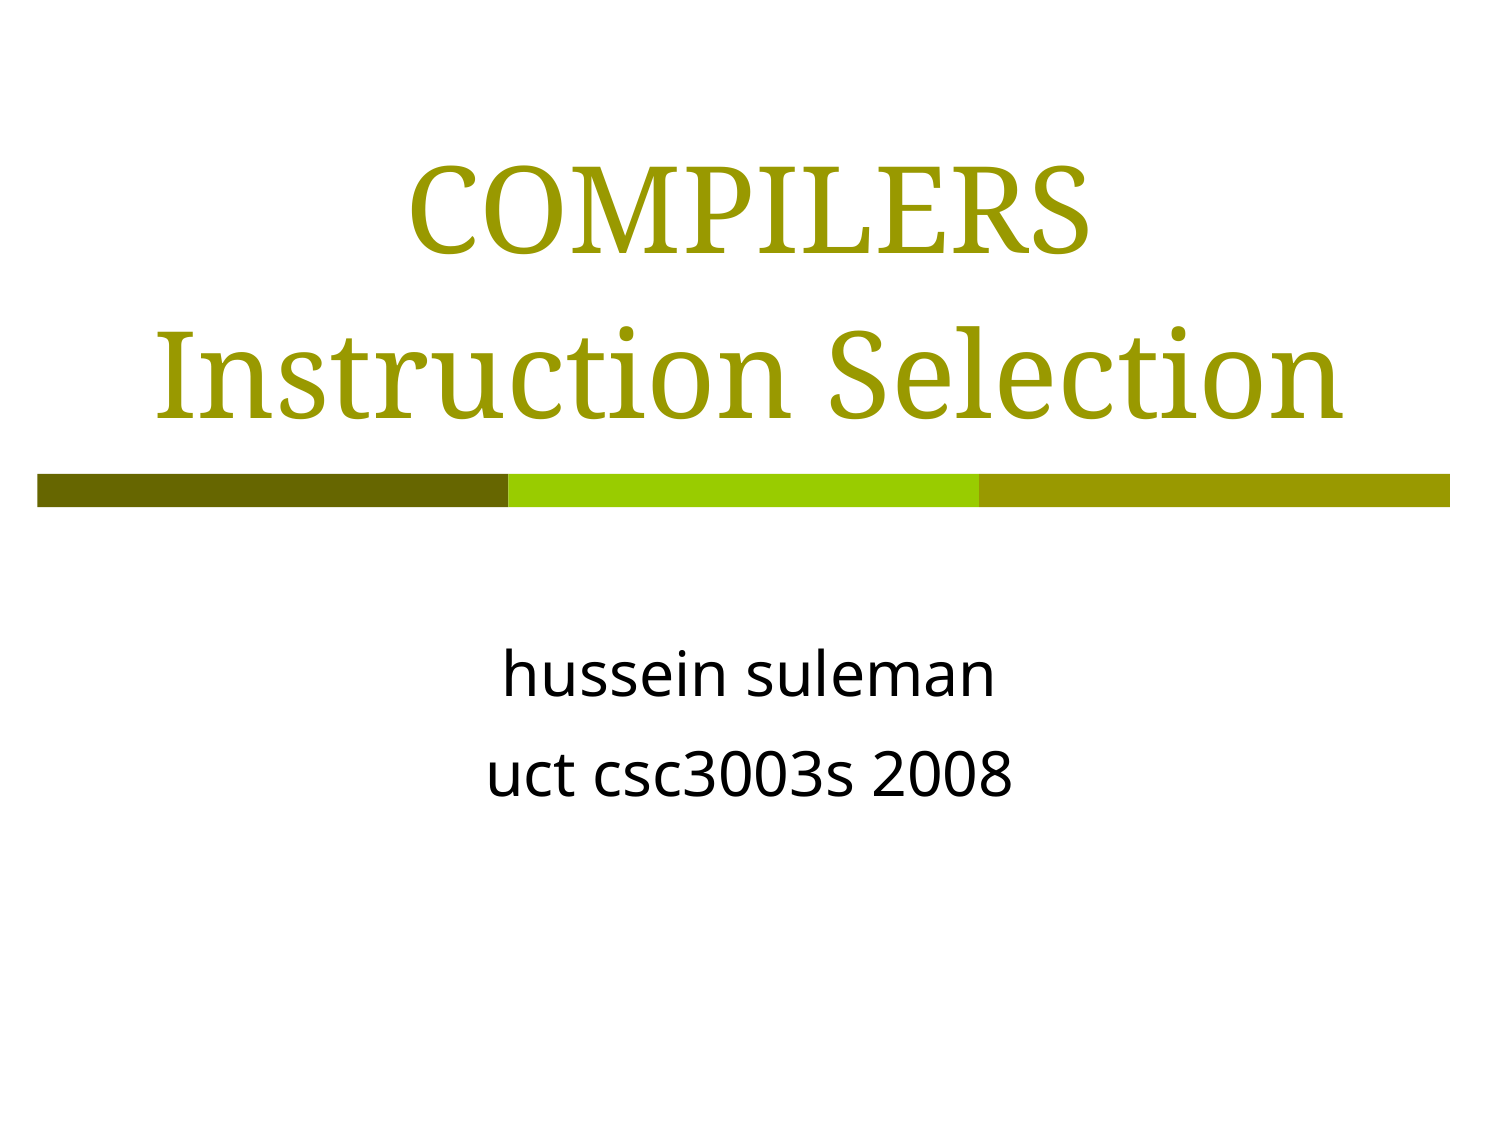

# COMPILERS Instruction Selection
hussein suleman
uct csc3003s 2008